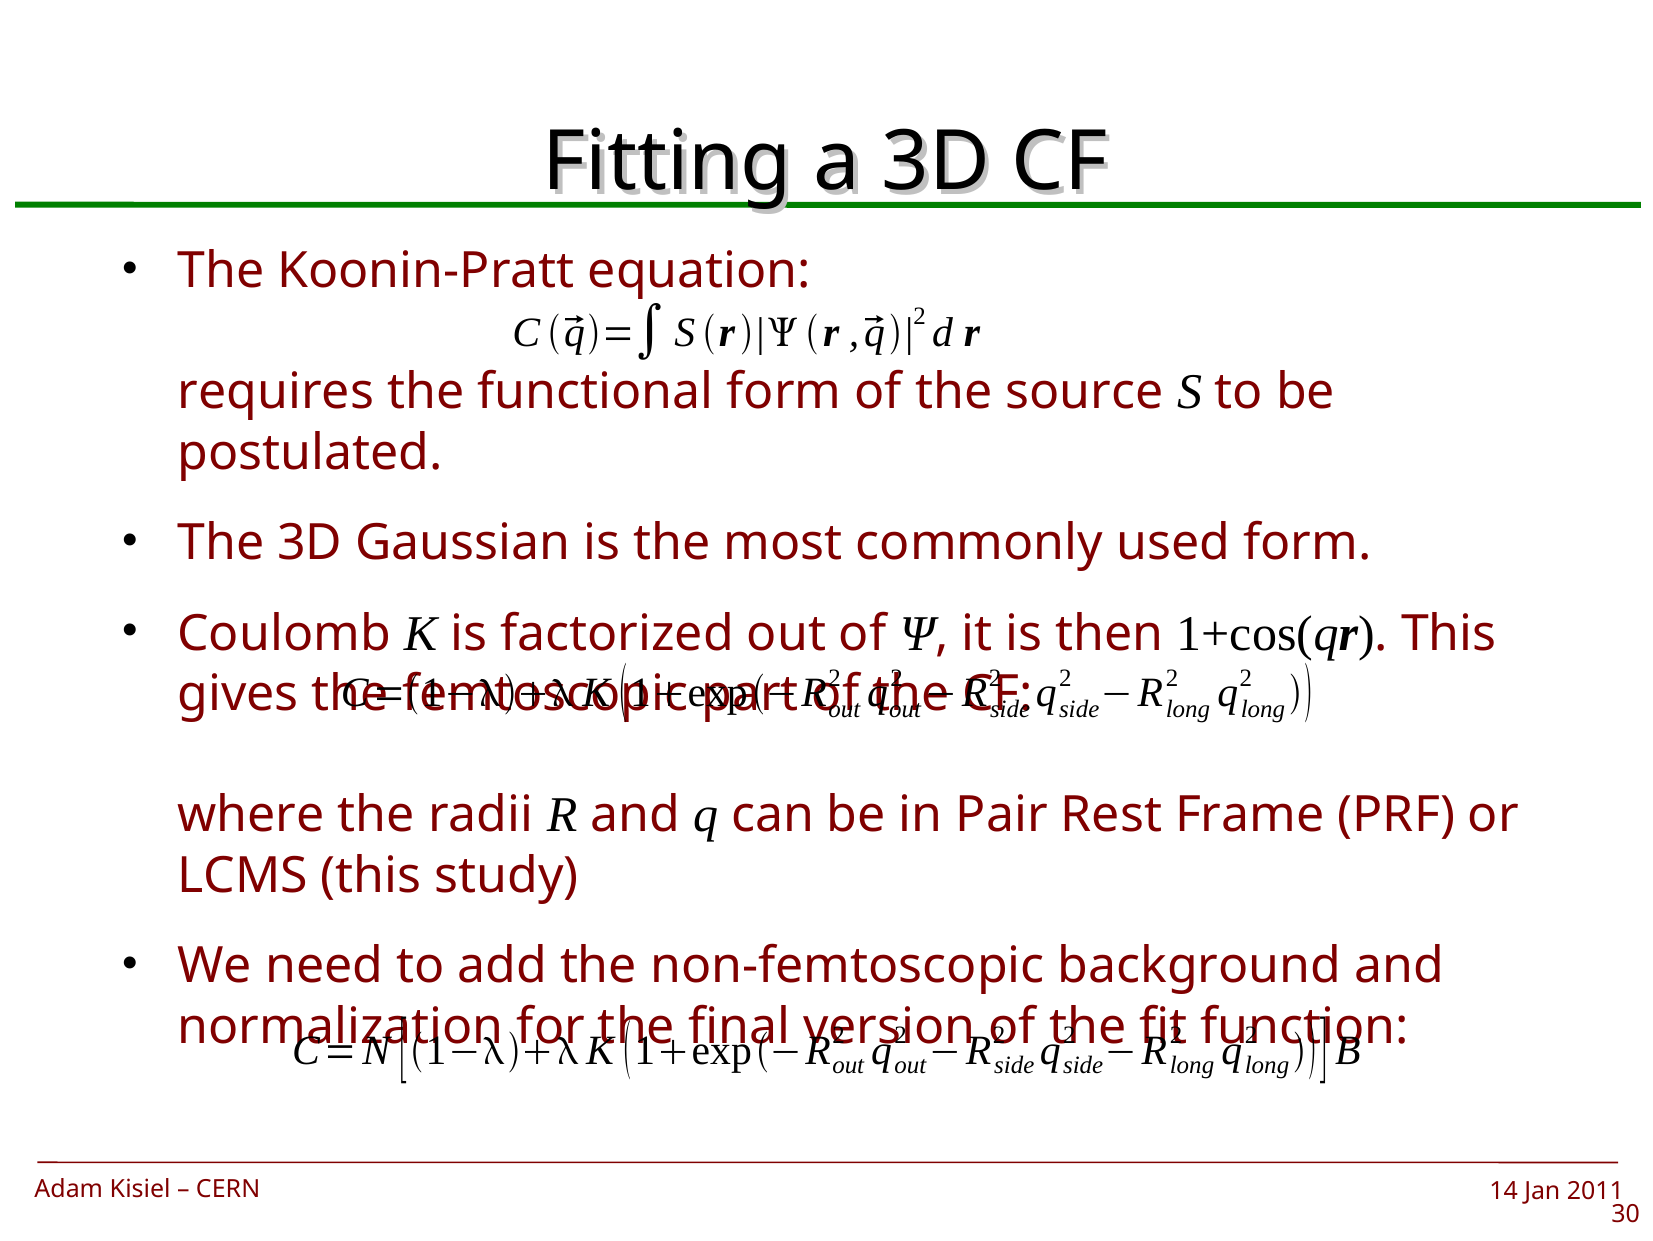

# Fitting a 3D CF
The Koonin-Pratt equation:										 																requires the functional form of the source S to be postulated.
The 3D Gaussian is the most commonly used form.
Coulomb K is factorized out of Ψ, it is then 1+cos(qr). This gives the femtoscopic part of the CF:	 																					 where the radii R and q can be in Pair Rest Frame (PRF) or LCMS (this study)
We need to add the non-femtoscopic background and normalization for the final version of the fit function: